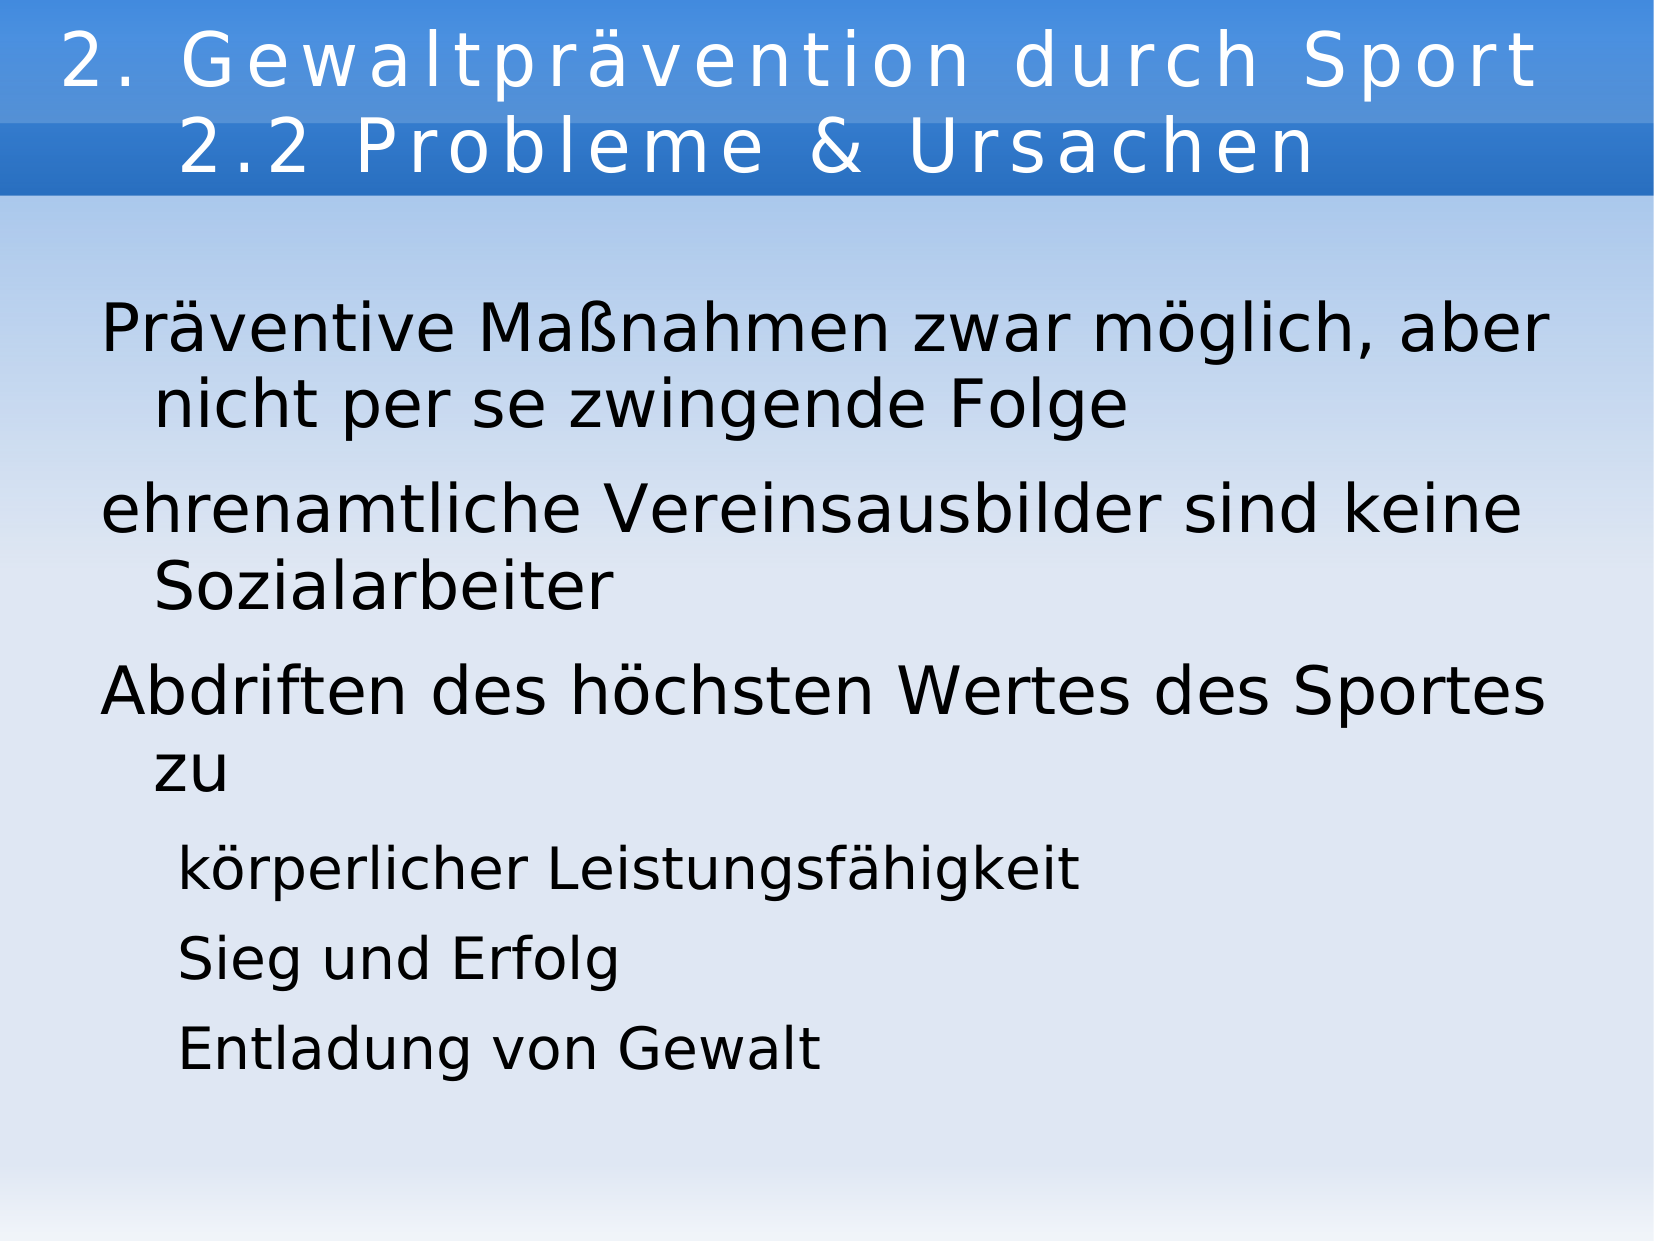

# 2. Gewaltprävention durch Sport 2.2 Probleme & Ursachen
Präventive Maßnahmen zwar möglich, aber nicht per se zwingende Folge
ehrenamtliche Vereinsausbilder sind keine Sozialarbeiter
Abdriften des höchsten Wertes des Sportes zu
körperlicher Leistungsfähigkeit
Sieg und Erfolg
Entladung von Gewalt